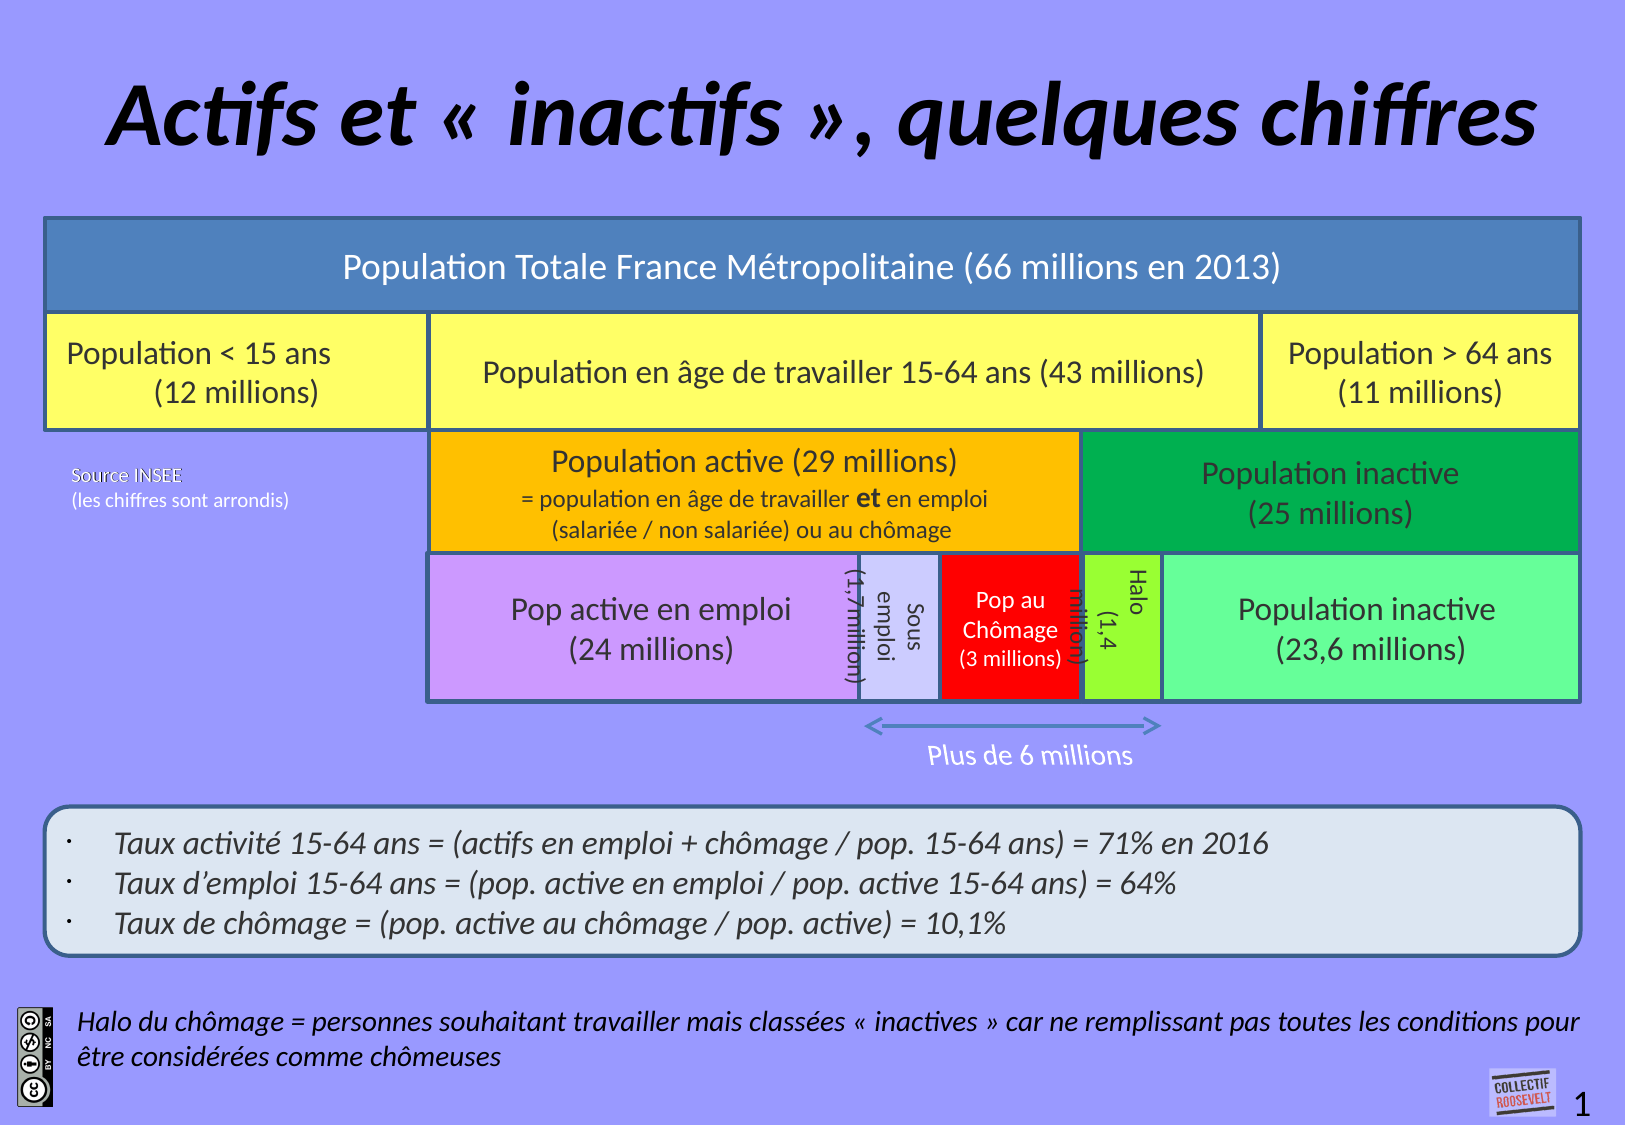

# Actifs et « inactifs », quelques chiffres
Population Totale France Métropolitaine (66 millions en 2013)
Population < 15 ans (12 millions)
Population en âge de travailler 15-64 ans (43 millions)
Population > 64 ans (11 millions)
Population active (29 millions)
 = population en âge de travailler et en emploi
(salariée / non salariée) ou au chômage
Population inactive
(25 millions)
Pop active en emploi
(24 millions)
Pop au
Chômage (3 millions)
Taux activité 15-64 ans = (actifs en emploi + chômage / pop. 15-64 ans) = 71% en 2016
Taux d’emploi 15-64 ans = (pop. active en emploi / pop. active 15-64 ans) = 64%
Taux de chômage = (pop. active au chômage / pop. active) = 10,1%
Source INSEE
(les chiffres sont arrondis)
Source INSEE
Sous emploi (1,7million)
Halo (1,4 million)
Population inactive
(23,6 millions)
Plus de 6 millions
Halo du chômage = personnes souhaitant travailler mais classées « inactives » car ne remplissant pas toutes les conditions pour être considérées comme chômeuses